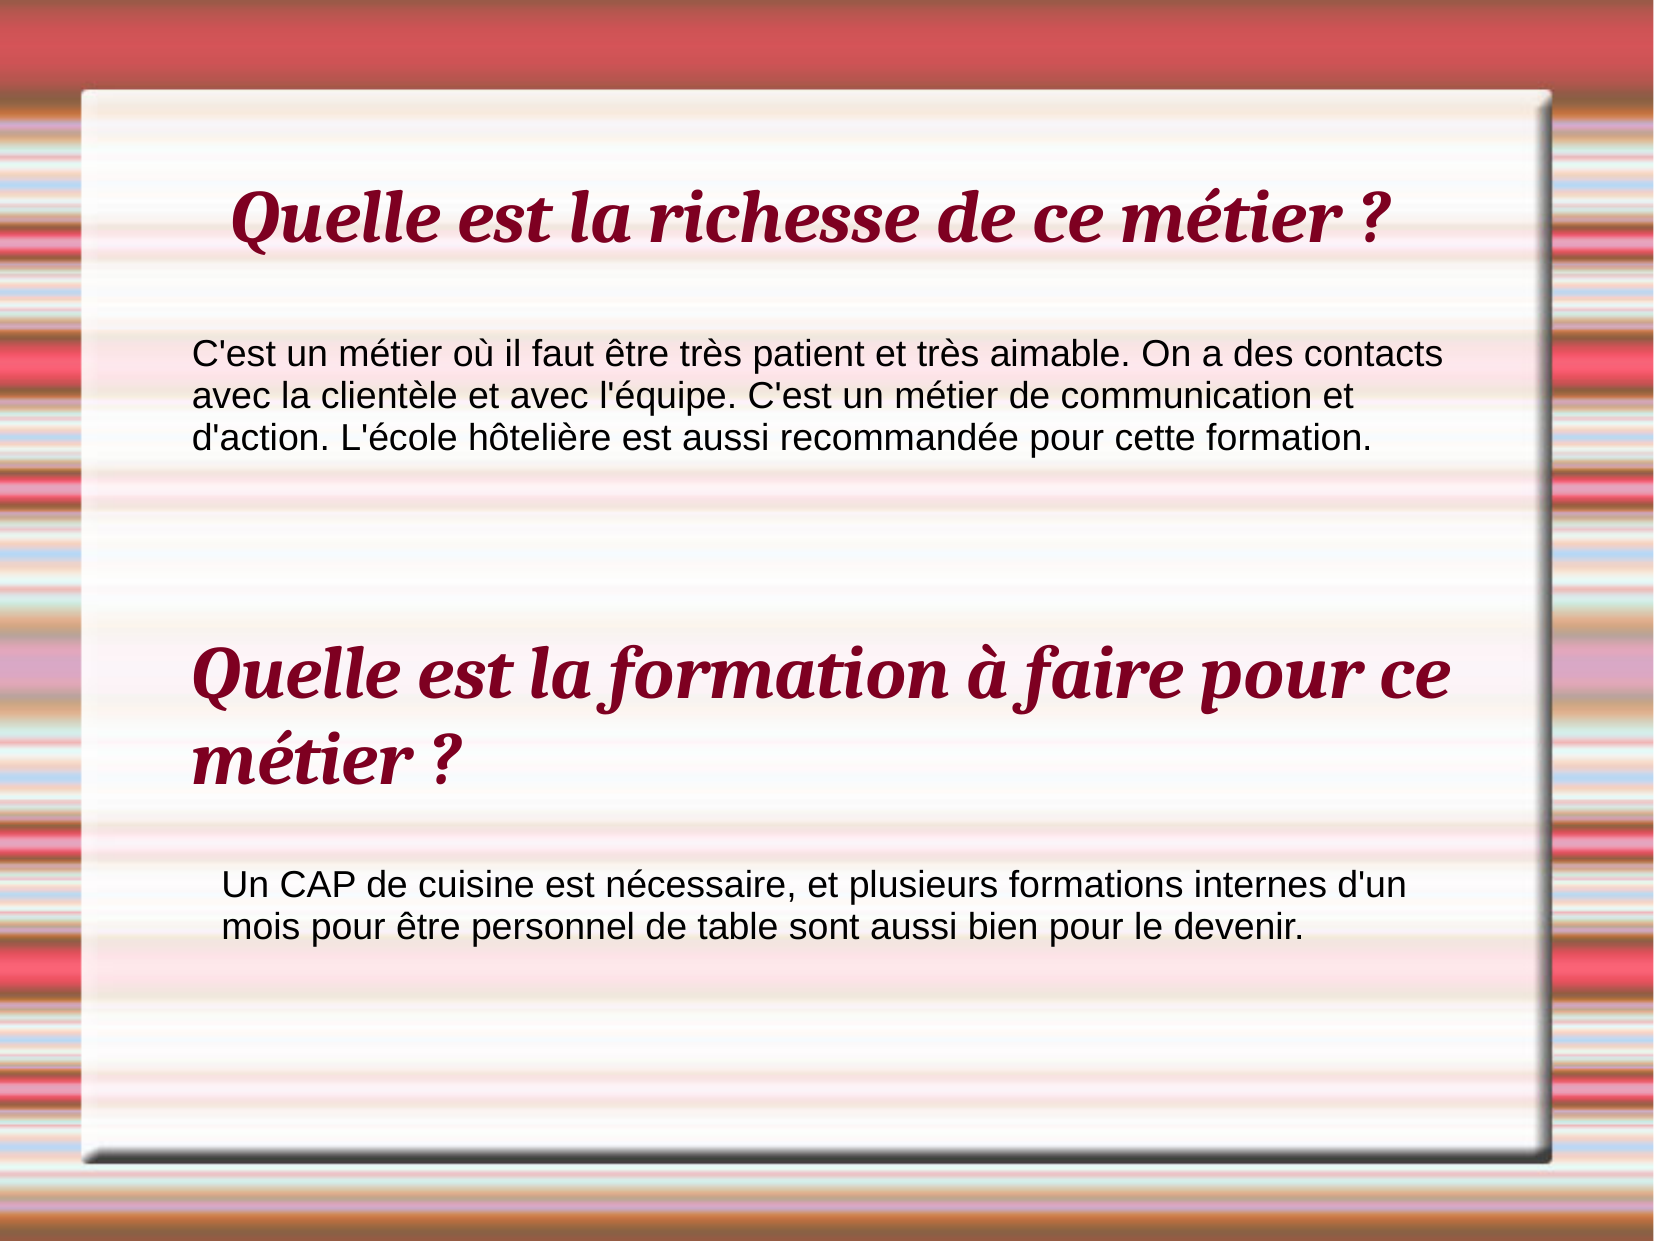

# Quelle est la richesse de ce métier ?
C'est un métier où il faut être très patient et très aimable. On a des contacts avec la clientèle et avec l'équipe. C'est un métier de communication et d'action. L'école hôtelière est aussi recommandée pour cette formation.
Quelle est la formation à faire pour ce métier ?
Un CAP de cuisine est nécessaire, et plusieurs formations internes d'un mois pour être personnel de table sont aussi bien pour le devenir.